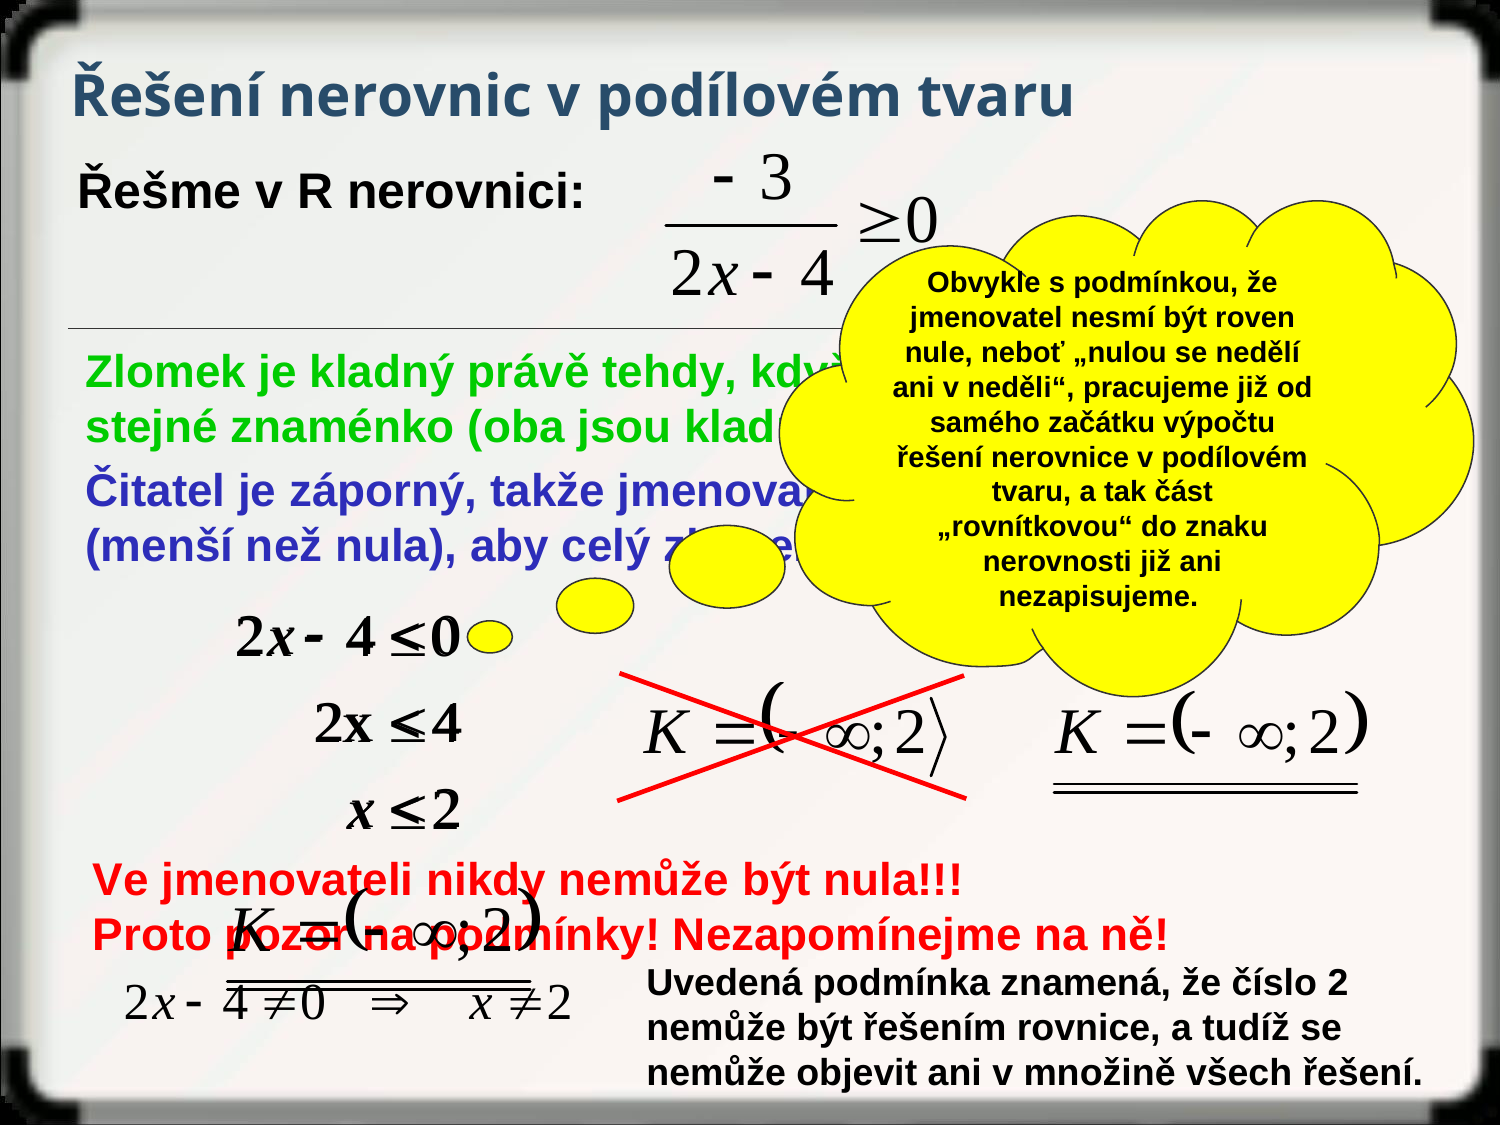

Řešení nerovnic v podílovém tvaru
Řešme v R nerovnici:
Obvykle s podmínkou, že jmenovatel nesmí být roven nule, neboť „nulou se nedělí ani v neděli“, pracujeme již od samého začátku výpočtu řešení nerovnice v podílovém tvaru, a tak část „rovnítkovou“ do znaku nerovnosti již ani nezapisujeme.
Zlomek je kladný právě tehdy, když čitatel i jmenovatel mají stejné znaménko (oba jsou kladné nebo oba záporné).
Čitatel je záporný, takže jmenovatel musí být také záporný (menší než nula), aby celý zlomek byl větší než nula.
Ve jmenovateli nikdy nemůže být nula!!!
Proto pozor na podmínky! Nezapomínejme na ně!
Uvedená podmínka znamená, že číslo 2 nemůže být řešením rovnice, a tudíž se nemůže objevit ani v množině všech řešení.